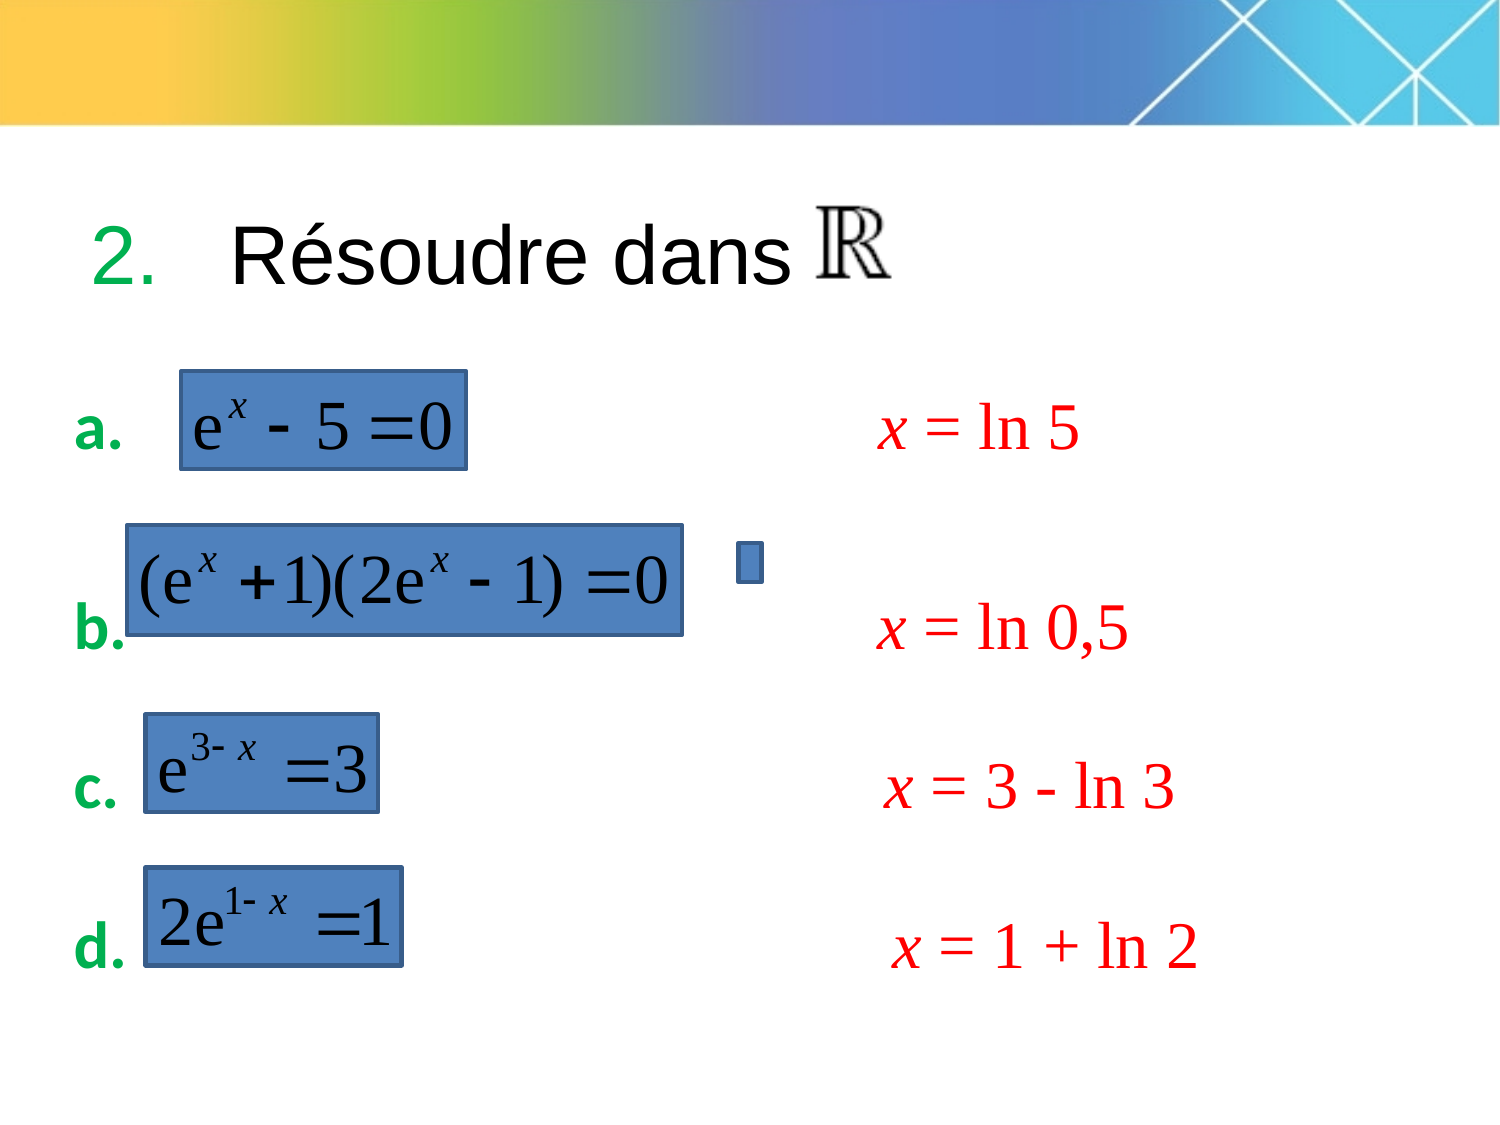

2. Résoudre dans
a. x = ln 5
b. x = ln 0,5
c. x = 3 - ln 3
d. x = 1 + ln 2